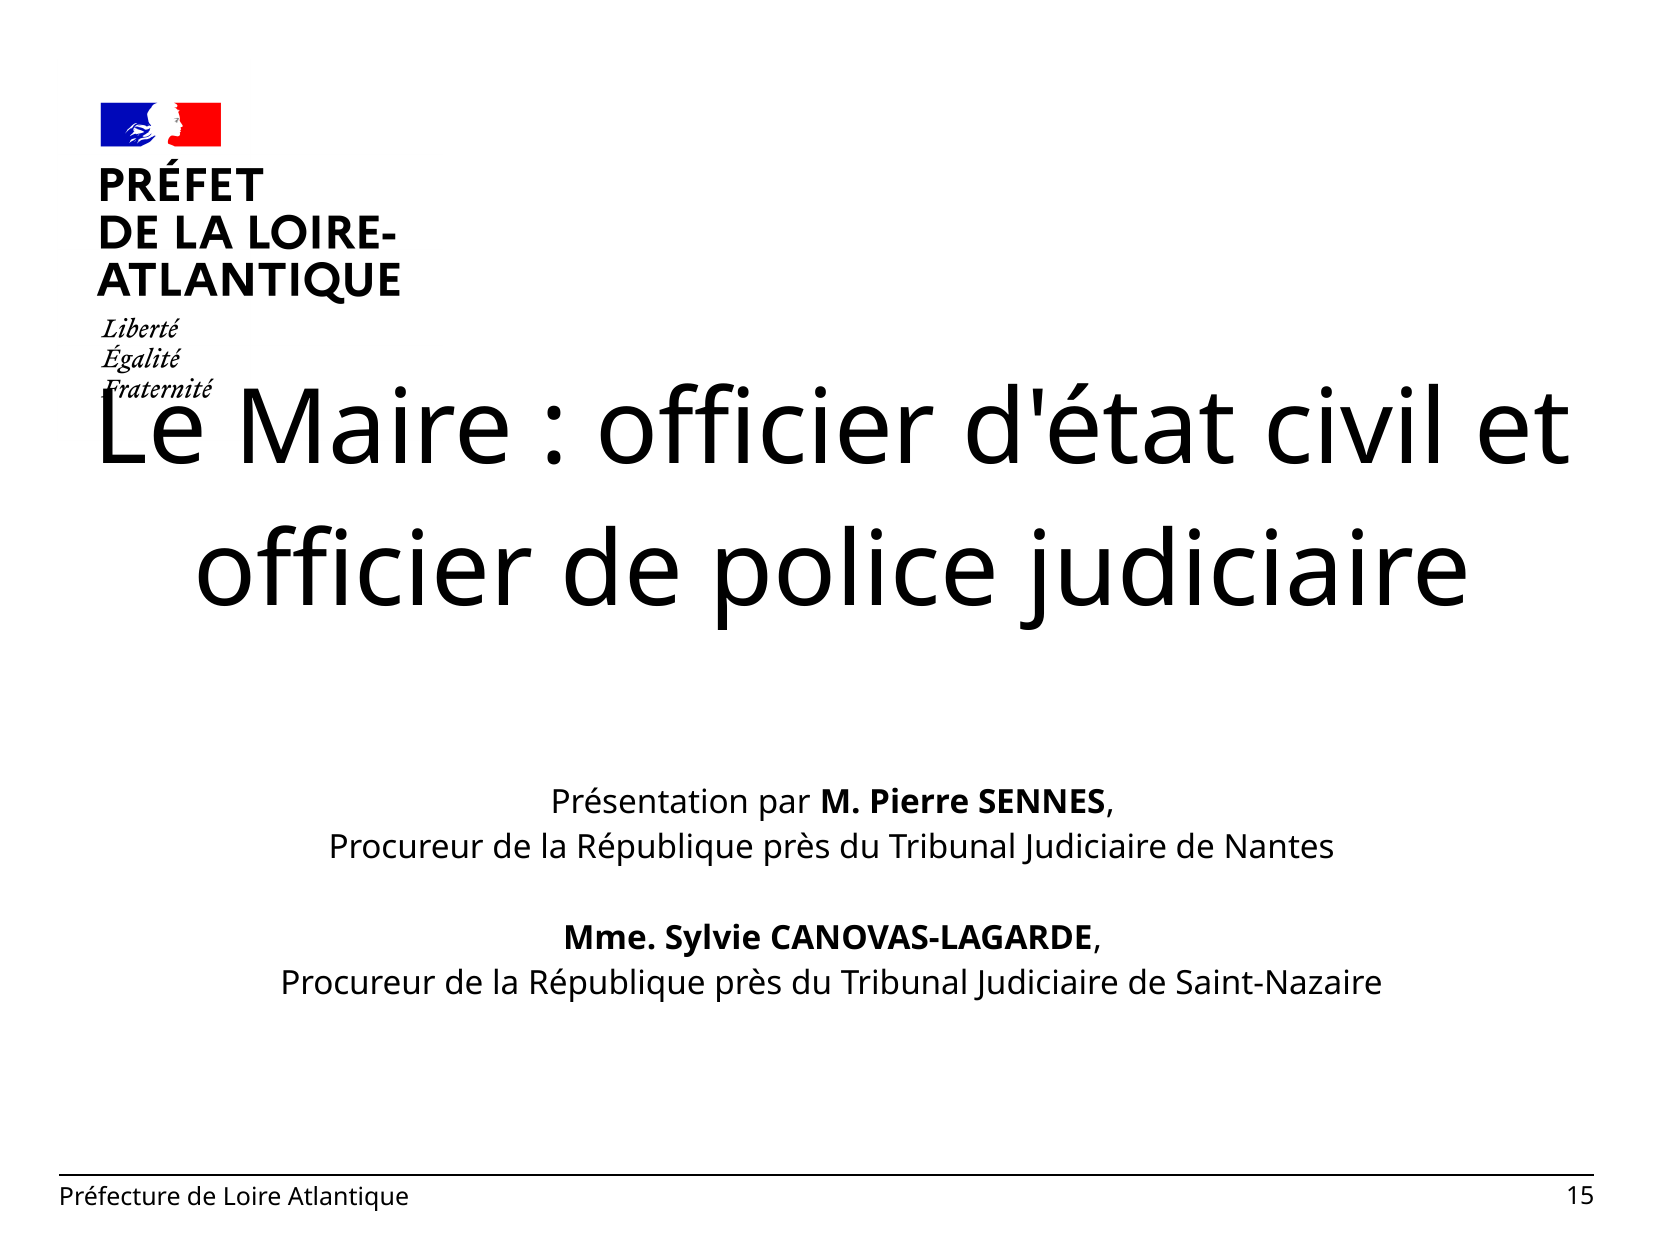

# Le Maire : officier d'état civil et officier de police judiciaire Présentation par M. Pierre SENNES, Procureur de la République près du Tribunal Judiciaire de Nantes Mme. Sylvie CANOVAS-LAGARDE, Procureur de la République près du Tribunal Judiciaire de Saint-Nazaire
15
Préfecture de Loire Atlantique